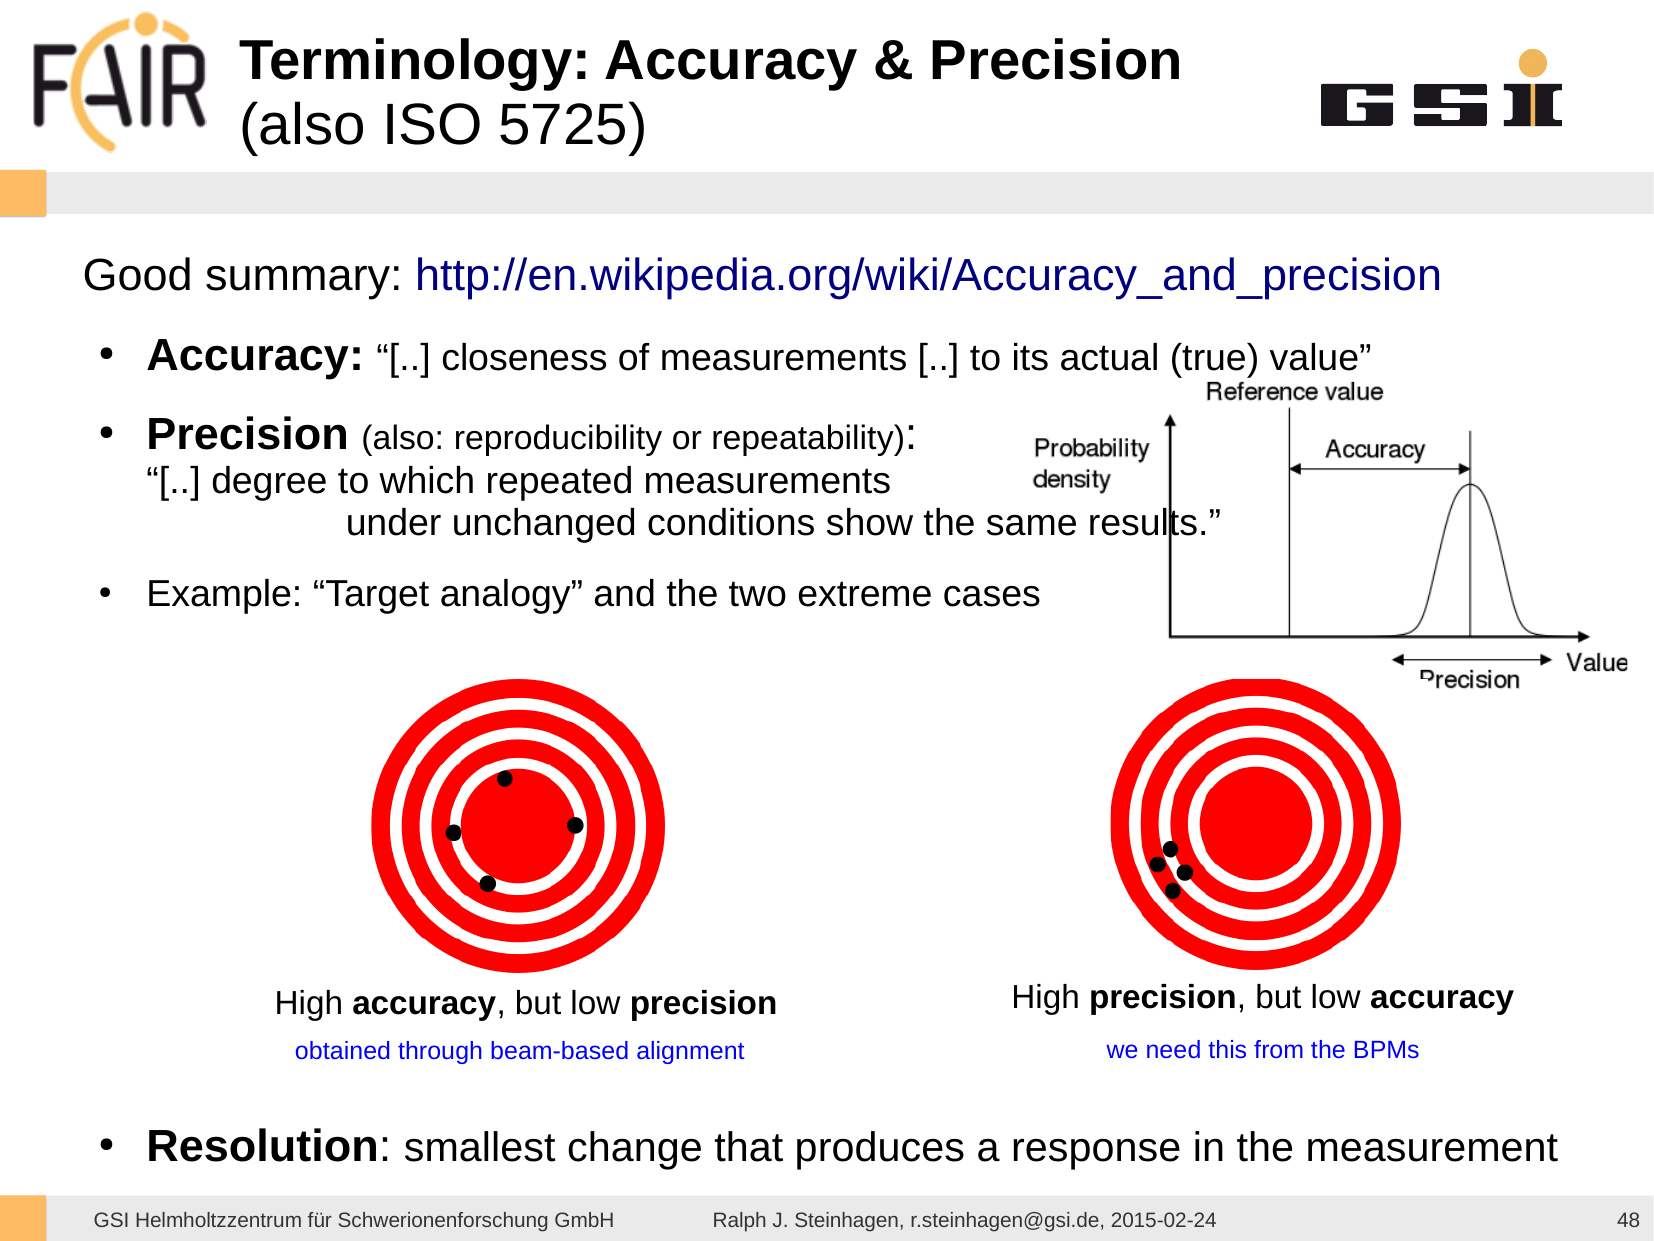

# Terminology: Accuracy & Precision (also ISO 5725)
Good summary: http://en.wikipedia.org/wiki/Accuracy_and_precision
Accuracy: “[..] closeness of measurements [..] to its actual (true) value”
Precision (also: reproducibility or repeatability): 			 	 	“[..] degree to which repeated measurements					 				 	under unchanged conditions show the same results.”
Example: “Target analogy” and the two extreme cases
Resolution: smallest change that produces a response in the measurement
High precision, but low accuracy
High accuracy, but low precision
we need this from the BPMs
obtained through beam-based alignment